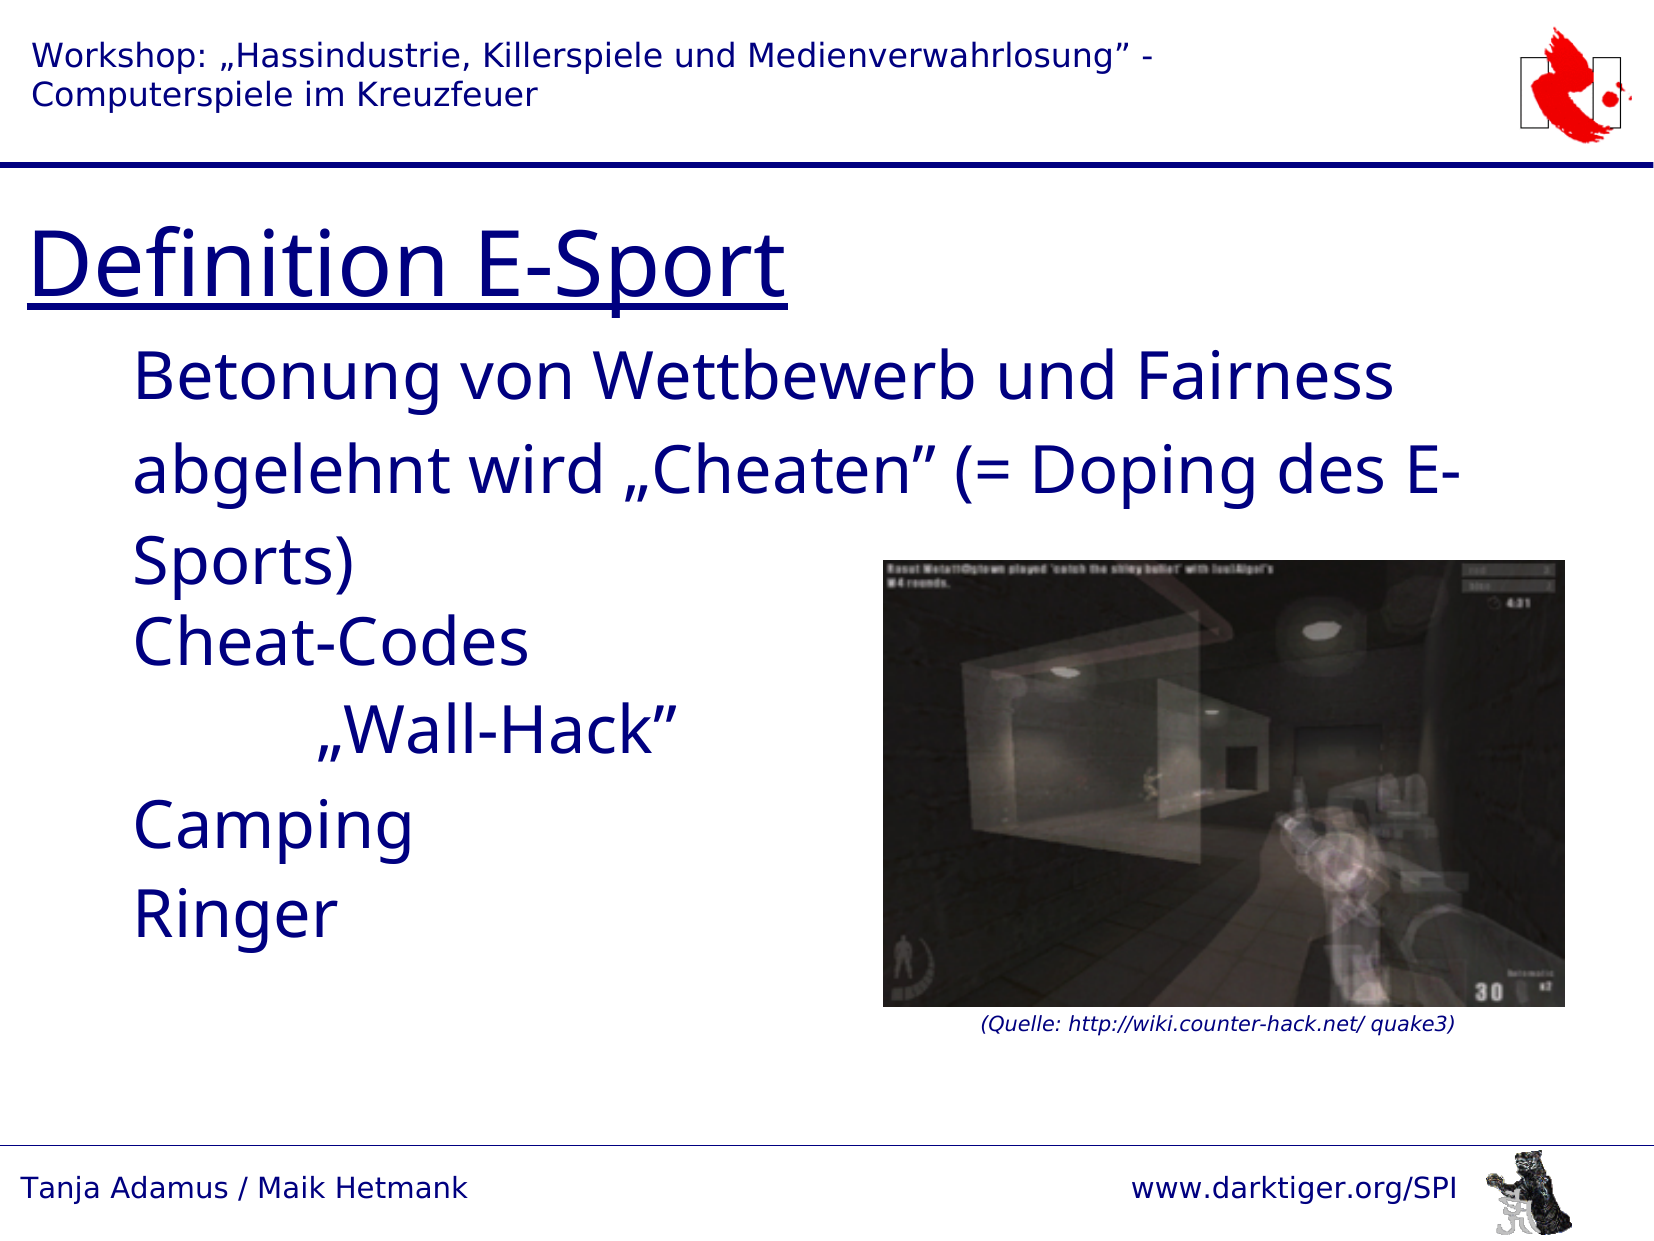

Workshop: „Hassindustrie, Killerspiele und Medienverwahrlosung” - Computerspiele im Kreuzfeuer
Definition E-Sport
Betonung von Wettbewerb und Fairness
abgelehnt wird „Cheaten” (= Doping des E-Sports)
Cheat-Codes
„Wall-Hack”
Camping
Ringer
(Quelle: http://wiki.counter-hack.net/ quake3)